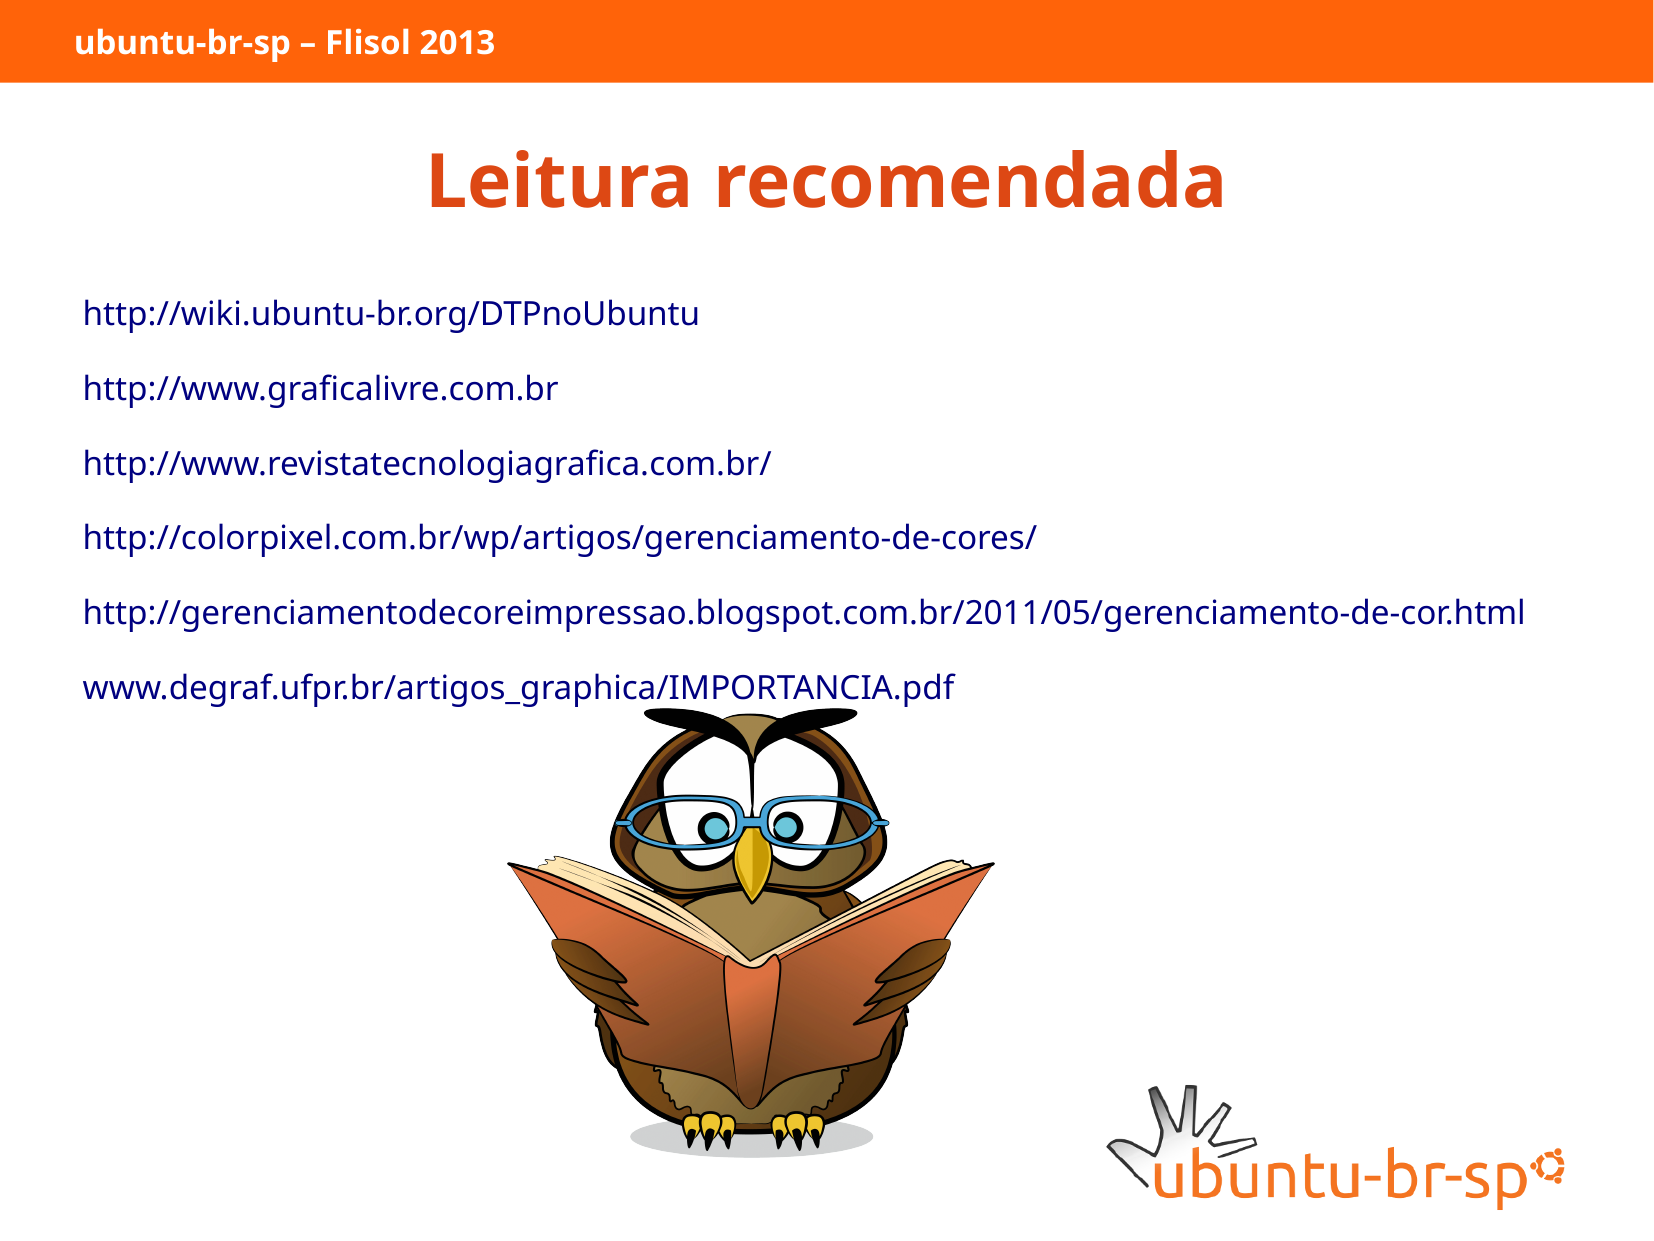

# Leitura recomendada
http://wiki.ubuntu-br.org/DTPnoUbuntu
http://www.graficalivre.com.br
http://www.revistatecnologiagrafica.com.br/
http://colorpixel.com.br/wp/artigos/gerenciamento-de-cores/
http://gerenciamentodecoreimpressao.blogspot.com.br/2011/05/gerenciamento-de-cor.html
www.degraf.ufpr.br/artigos_graphica/IMPORTANCIA.pdf